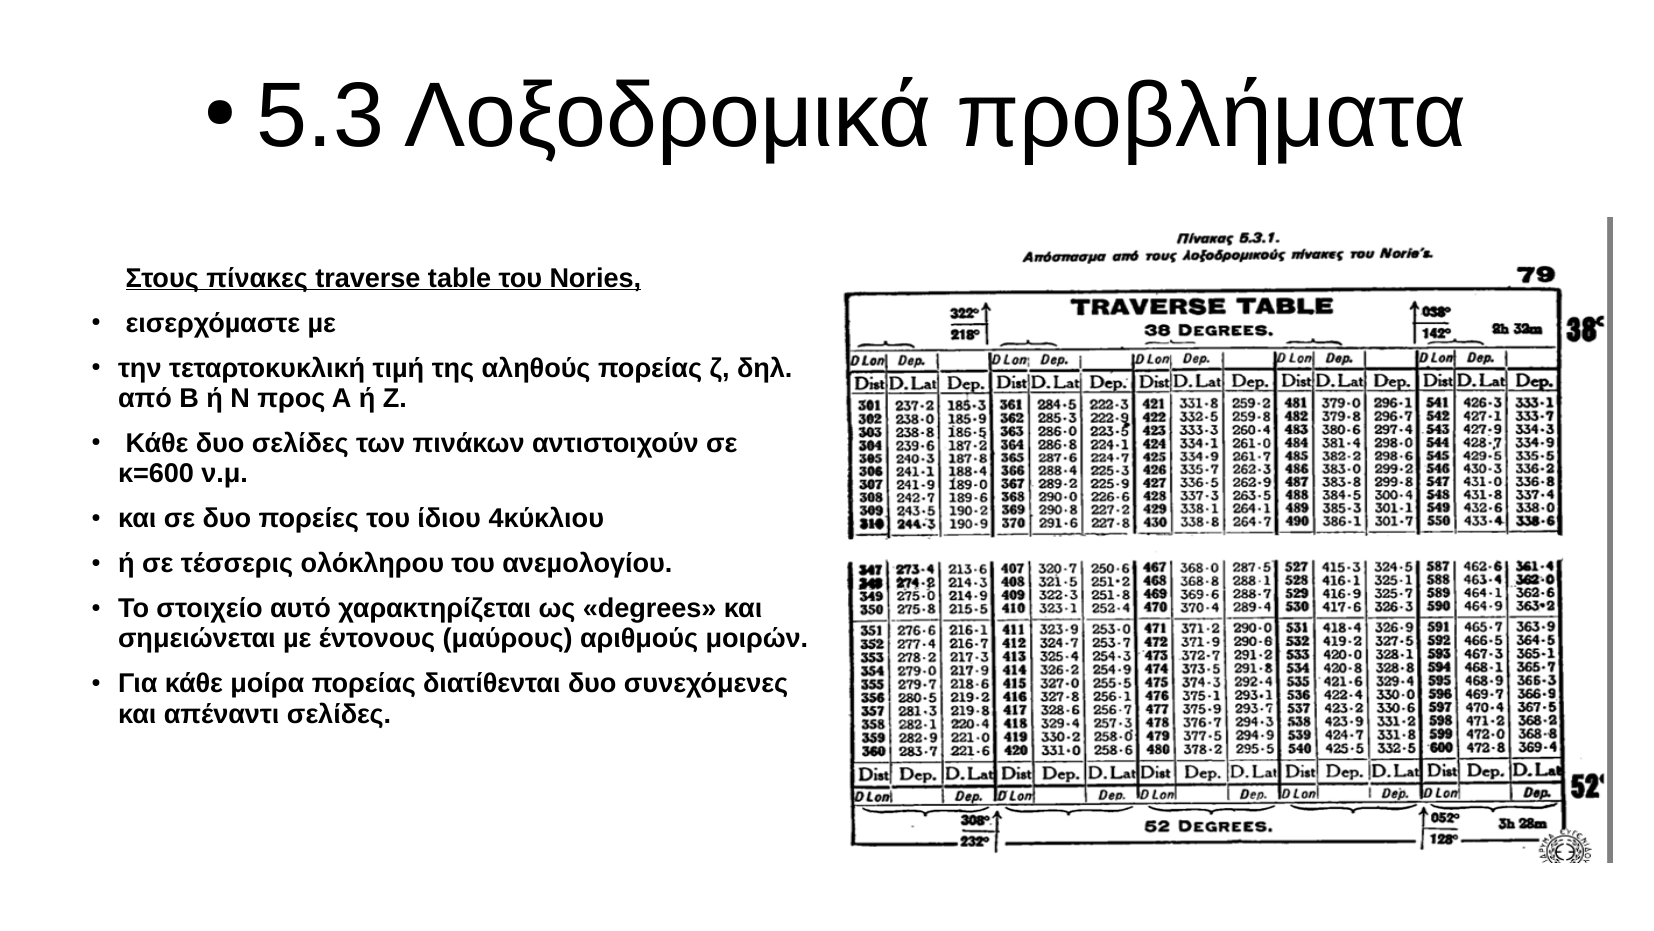

# 5.3 Λοξοδρομικά προβλήματα
 Στους πίνακες traverse table του Nories,
 εισερχόµαστε µε
την τεταρτοκυκλική τιµή της αληθούς πορείας ζ, δηλ. από Β ή Ν προς Α ή Ζ.
 Κάθε δυο σελίδες των πινάκων αντιστοιχούν σε κ=600 ν.μ.
και σε δυο πορείες του ίδιου 4κύκλιου
ή σε τέσσερις ολόκληρου του ανεµολογίου.
Το στοιχείο αυτό χαρακτηρίζεται ως «degrees» και σημειώνεται µε έντονους (μαύρους) αριθμούς μοιρών.
Για κάθε μοίρα πορείας διατίθενται δυο συνεχόμενες και απέναντι σελίδες.